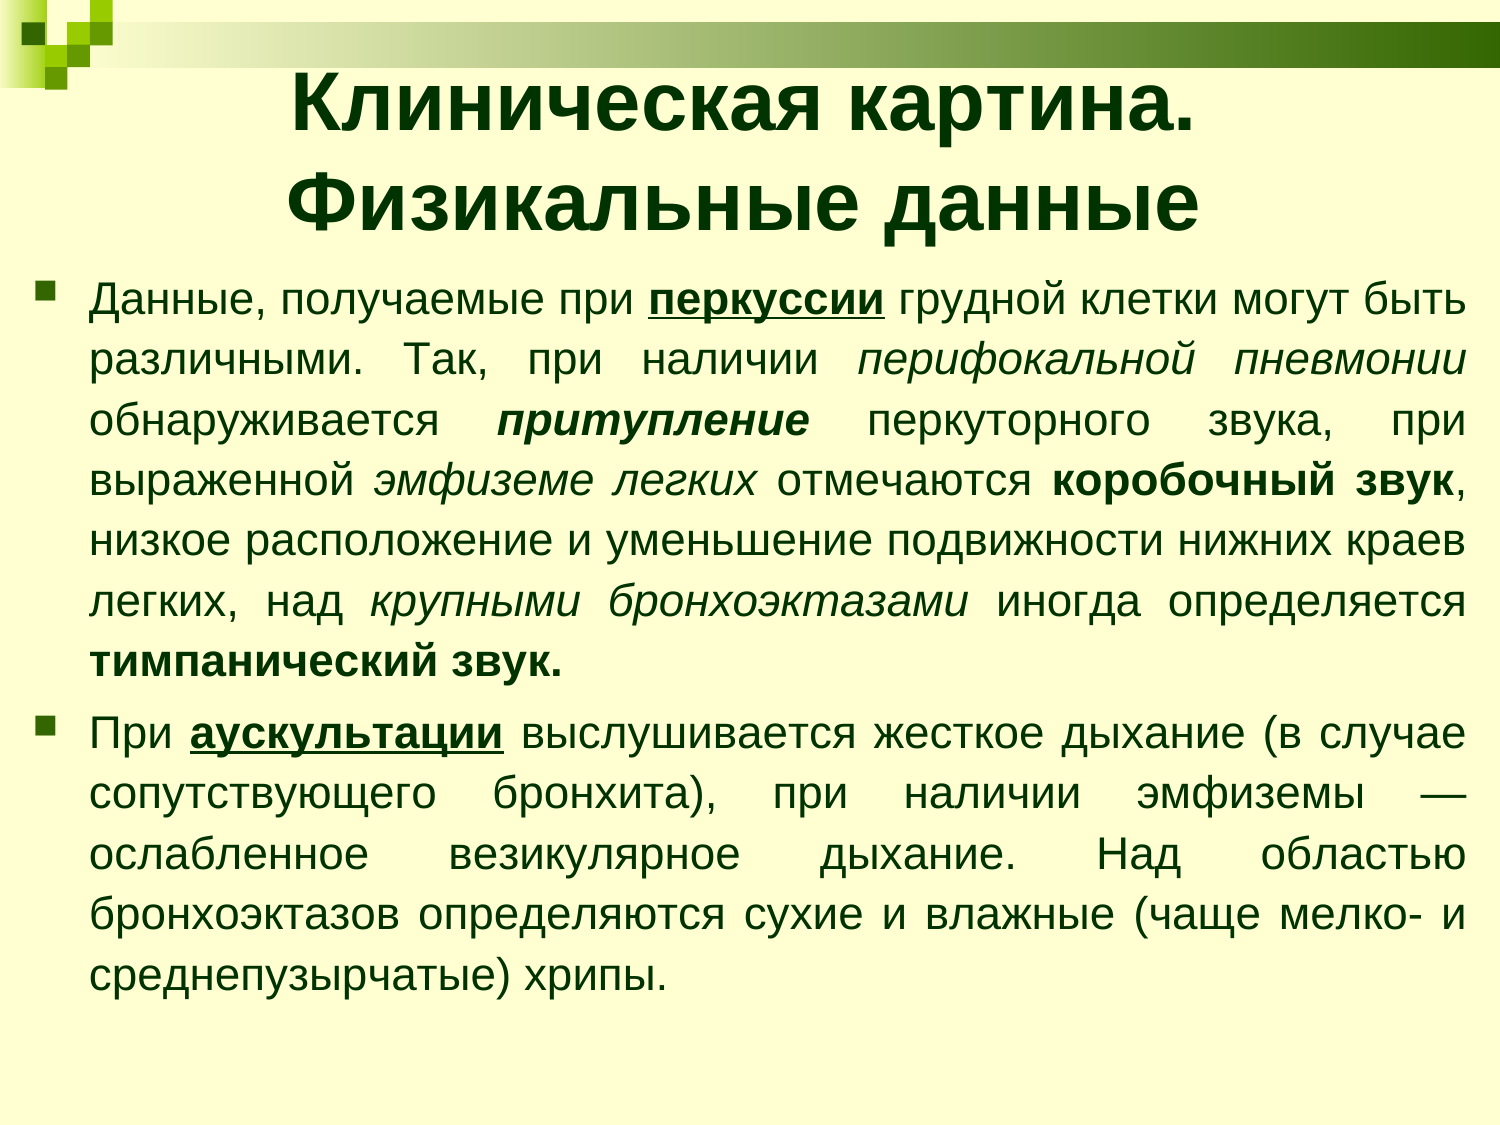

Клиническая картина. Физикальные данные
# Данные, получаемые при перкуссии грудной клетки могут быть различными. Так, при наличии перифокальной пневмонии обнаруживается притупление перкуторного звука, при выраженной эмфиземе легких отмечаются коробочный звук, низкое расположение и уменьшение подвижности нижних краев легких, над крупными бронхоэктазами иногда определяется тимпанический звук.
При аускультации выслушивается жесткое дыхание (в случае сопутствующего бронхита), при наличии эмфиземы — ослабленное везикулярное дыхание. Над областью бронхоэктазов определяются сухие и влажные (чаще мелко- и среднепузырчатые) хрипы.